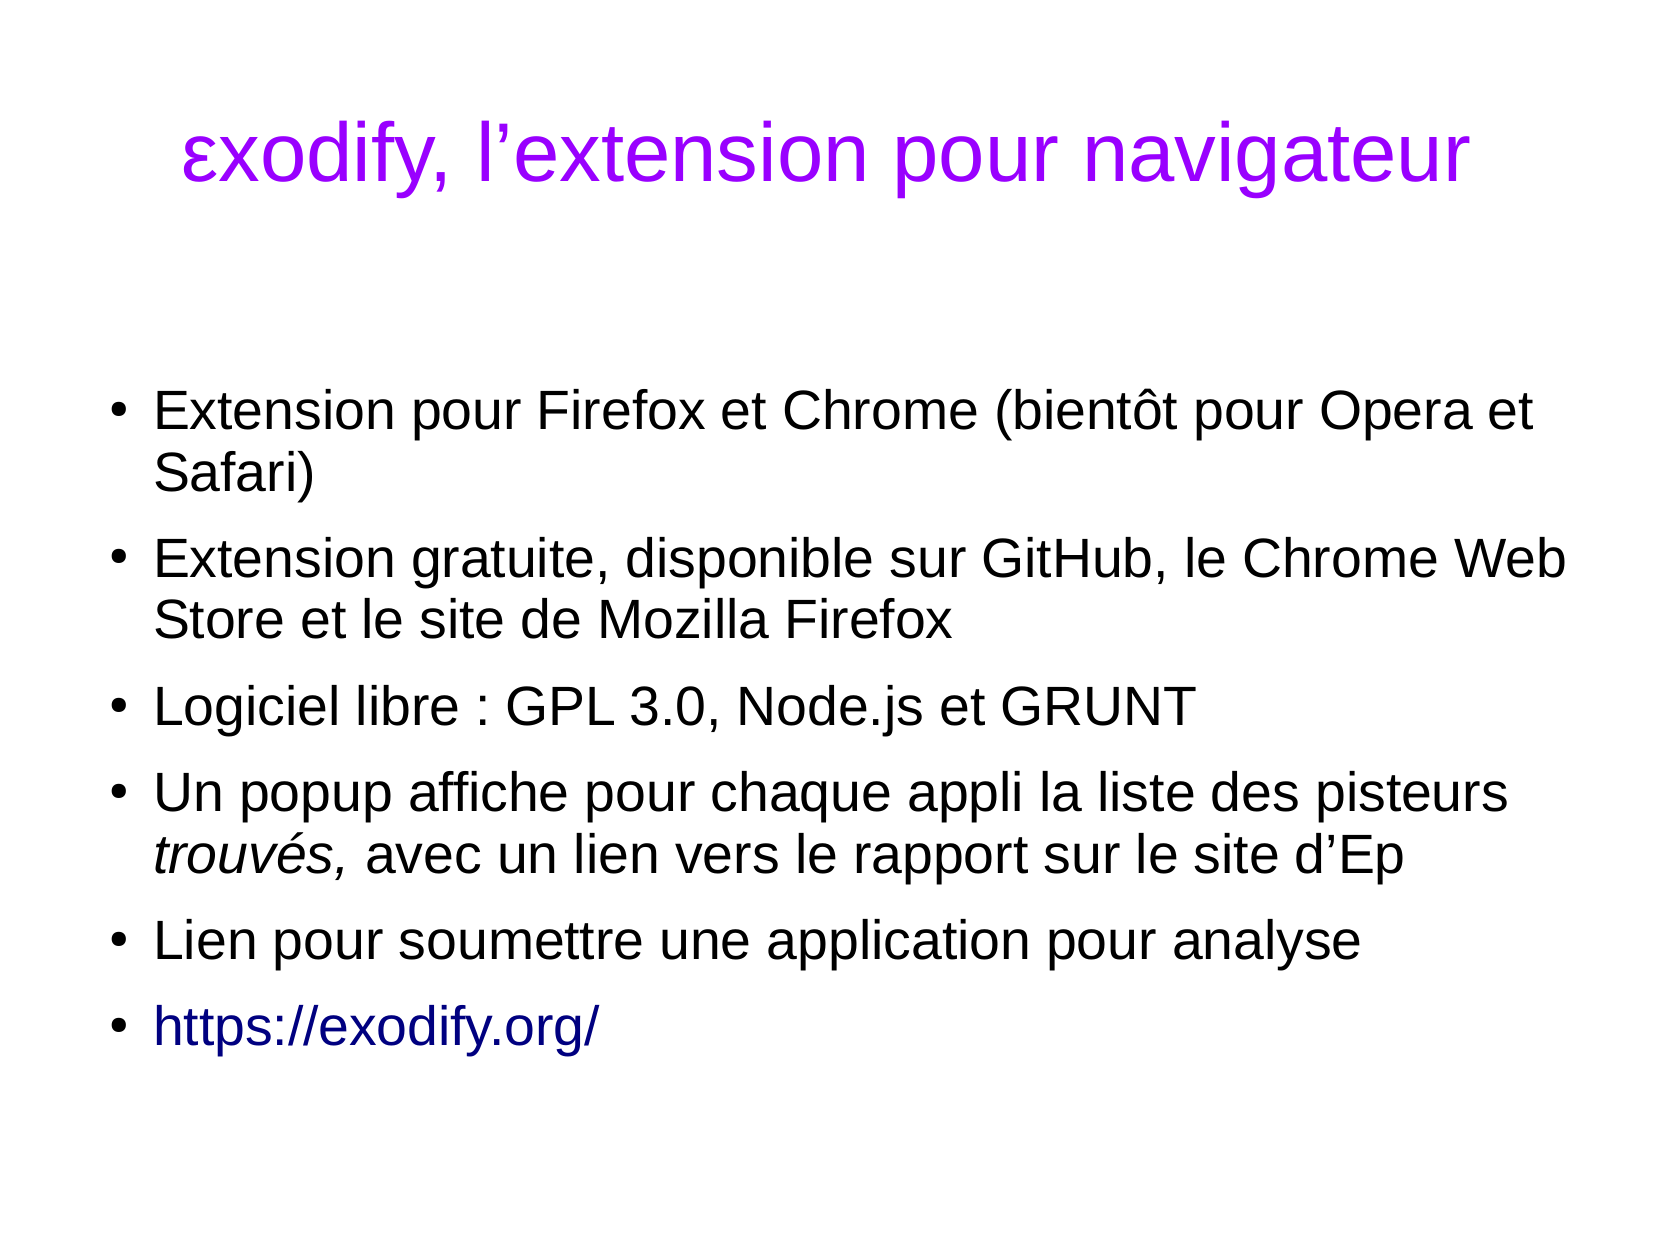

# εxodify, l’extension pour navigateur
Extension pour Firefox et Chrome (bientôt pour Opera et Safari)
Extension gratuite, disponible sur GitHub, le Chrome Web Store et le site de Mozilla Firefox
Logiciel libre : GPL 3.0, Node.js et GRUNT
Un popup affiche pour chaque appli la liste des pisteurs trouvés, avec un lien vers le rapport sur le site d’Ep
Lien pour soumettre une application pour analyse
https://exodify.org/